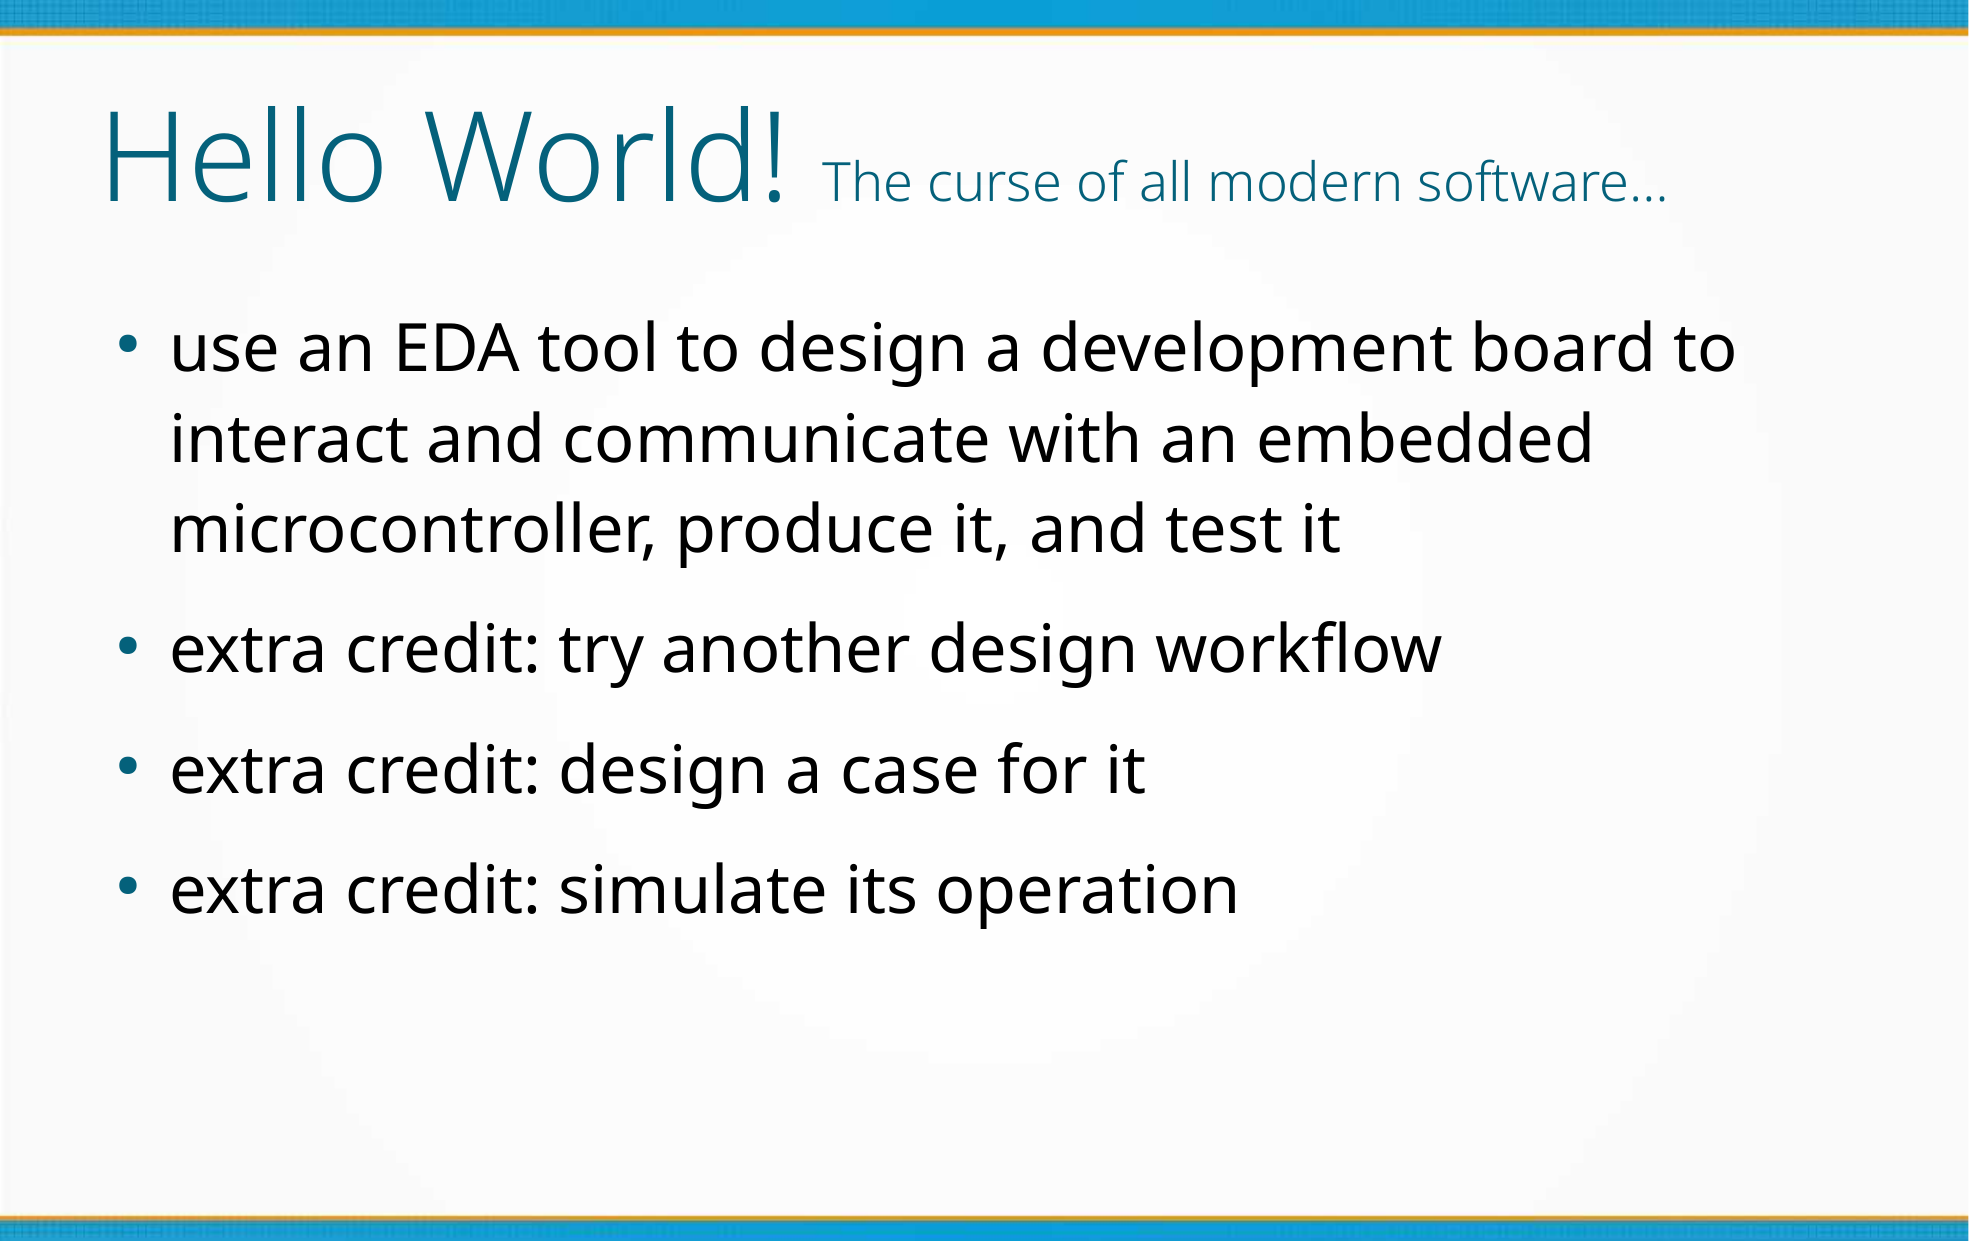

# Hello World! The curse of all modern software…
use an EDA tool to design a development board to interact and communicate with an embedded microcontroller, produce it, and test it
extra credit: try another design workflow
extra credit: design a case for it
extra credit: simulate its operation